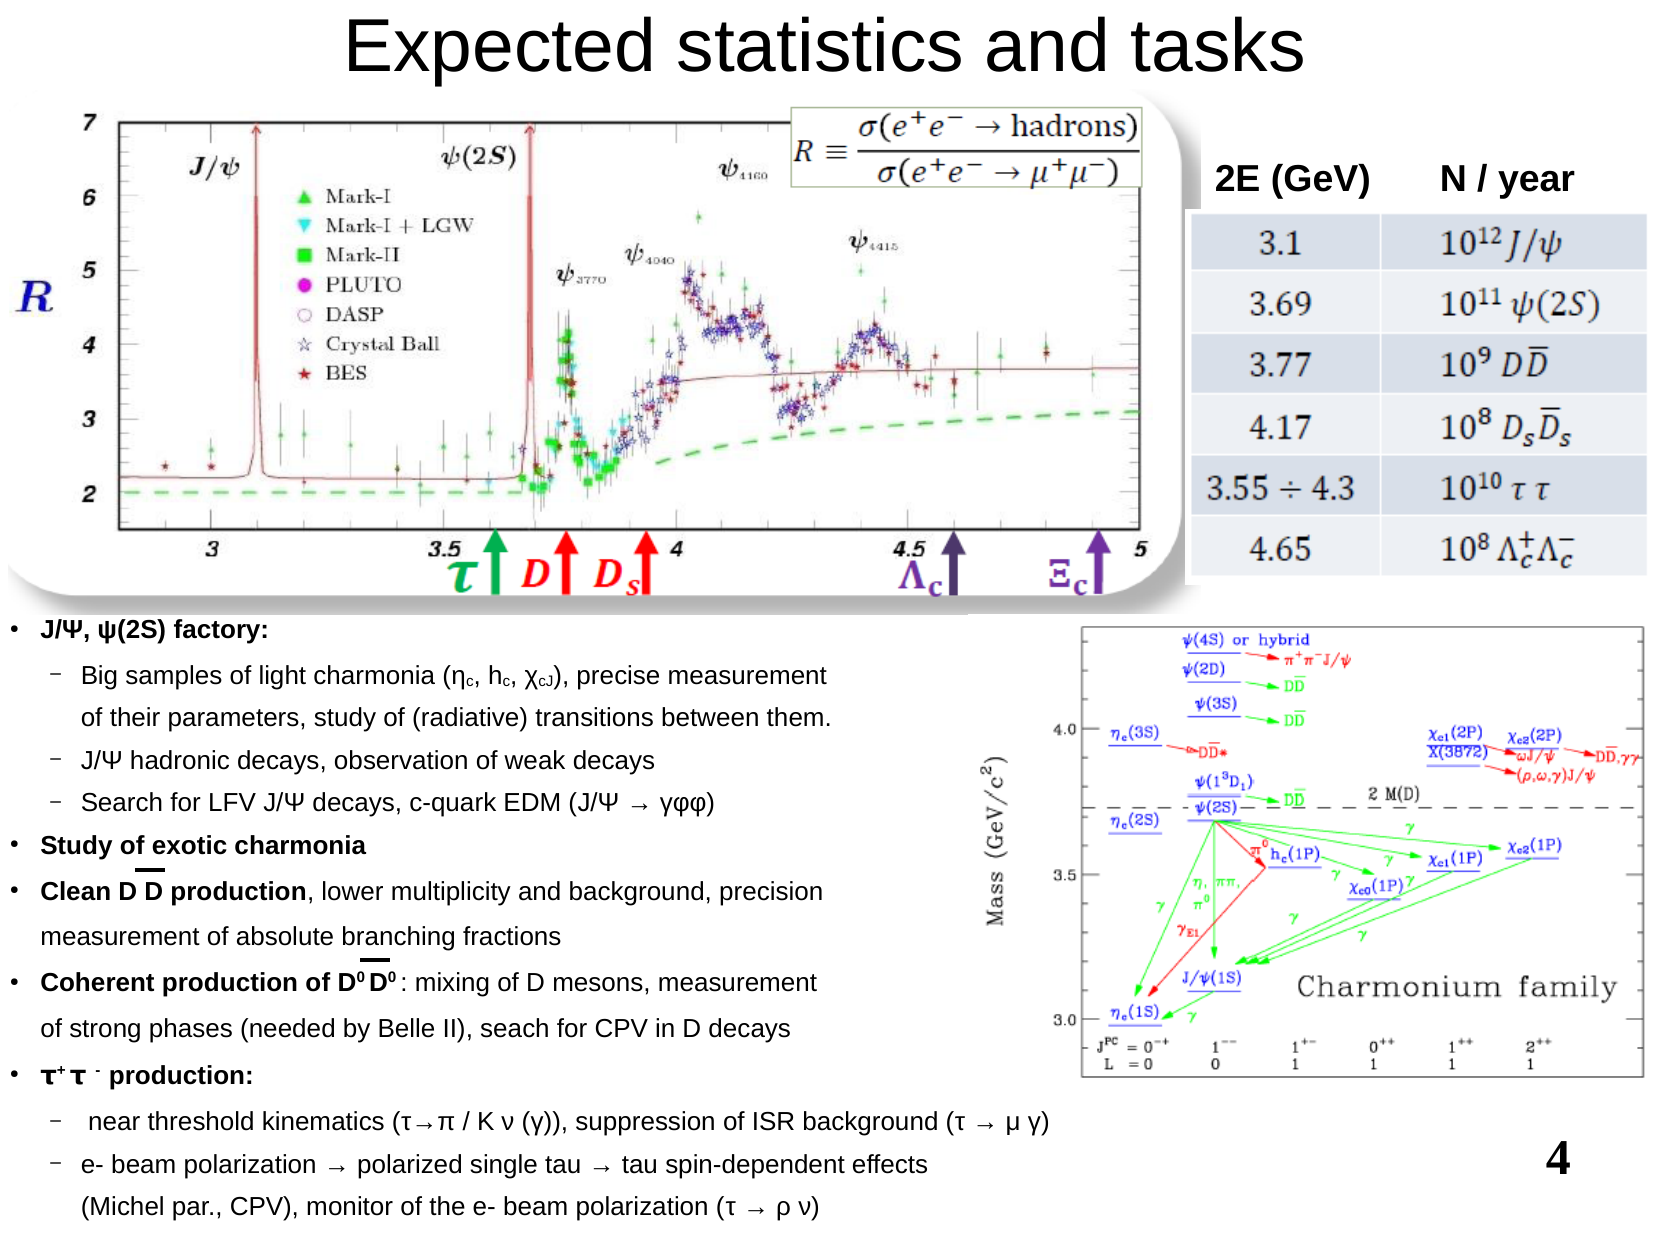

# Expected statistics and tasks
2E (GeV)
N / year
J/Ψ, ψ(2S) factory:
Big samples of light charmonia (ηc, hc, χcJ), precise measurement
of their parameters, study of (radiative) transitions between them.
J/Ψ hadronic decays, observation of weak decays
Search for LFV J/Ψ decays, c-quark EDM (J/Ψ → γφφ)
Study of exotic charmonia
Clean D D production, lower multiplicity and background, precision
measurement of absolute branching fractions
Coherent production of D0 D0 : mixing of D mesons, measurement
of strong phases (needed by Belle II), seach for CPV in D decays
τ+ τ - production:
 near threshold kinematics (τ→π / K ν (γ)), suppression of ISR background (τ → μ γ)
e- beam polarization → polarized single tau → tau spin-dependent effects
(Michel par., CPV), monitor of the e- beam polarization (τ → ρ ν)
4